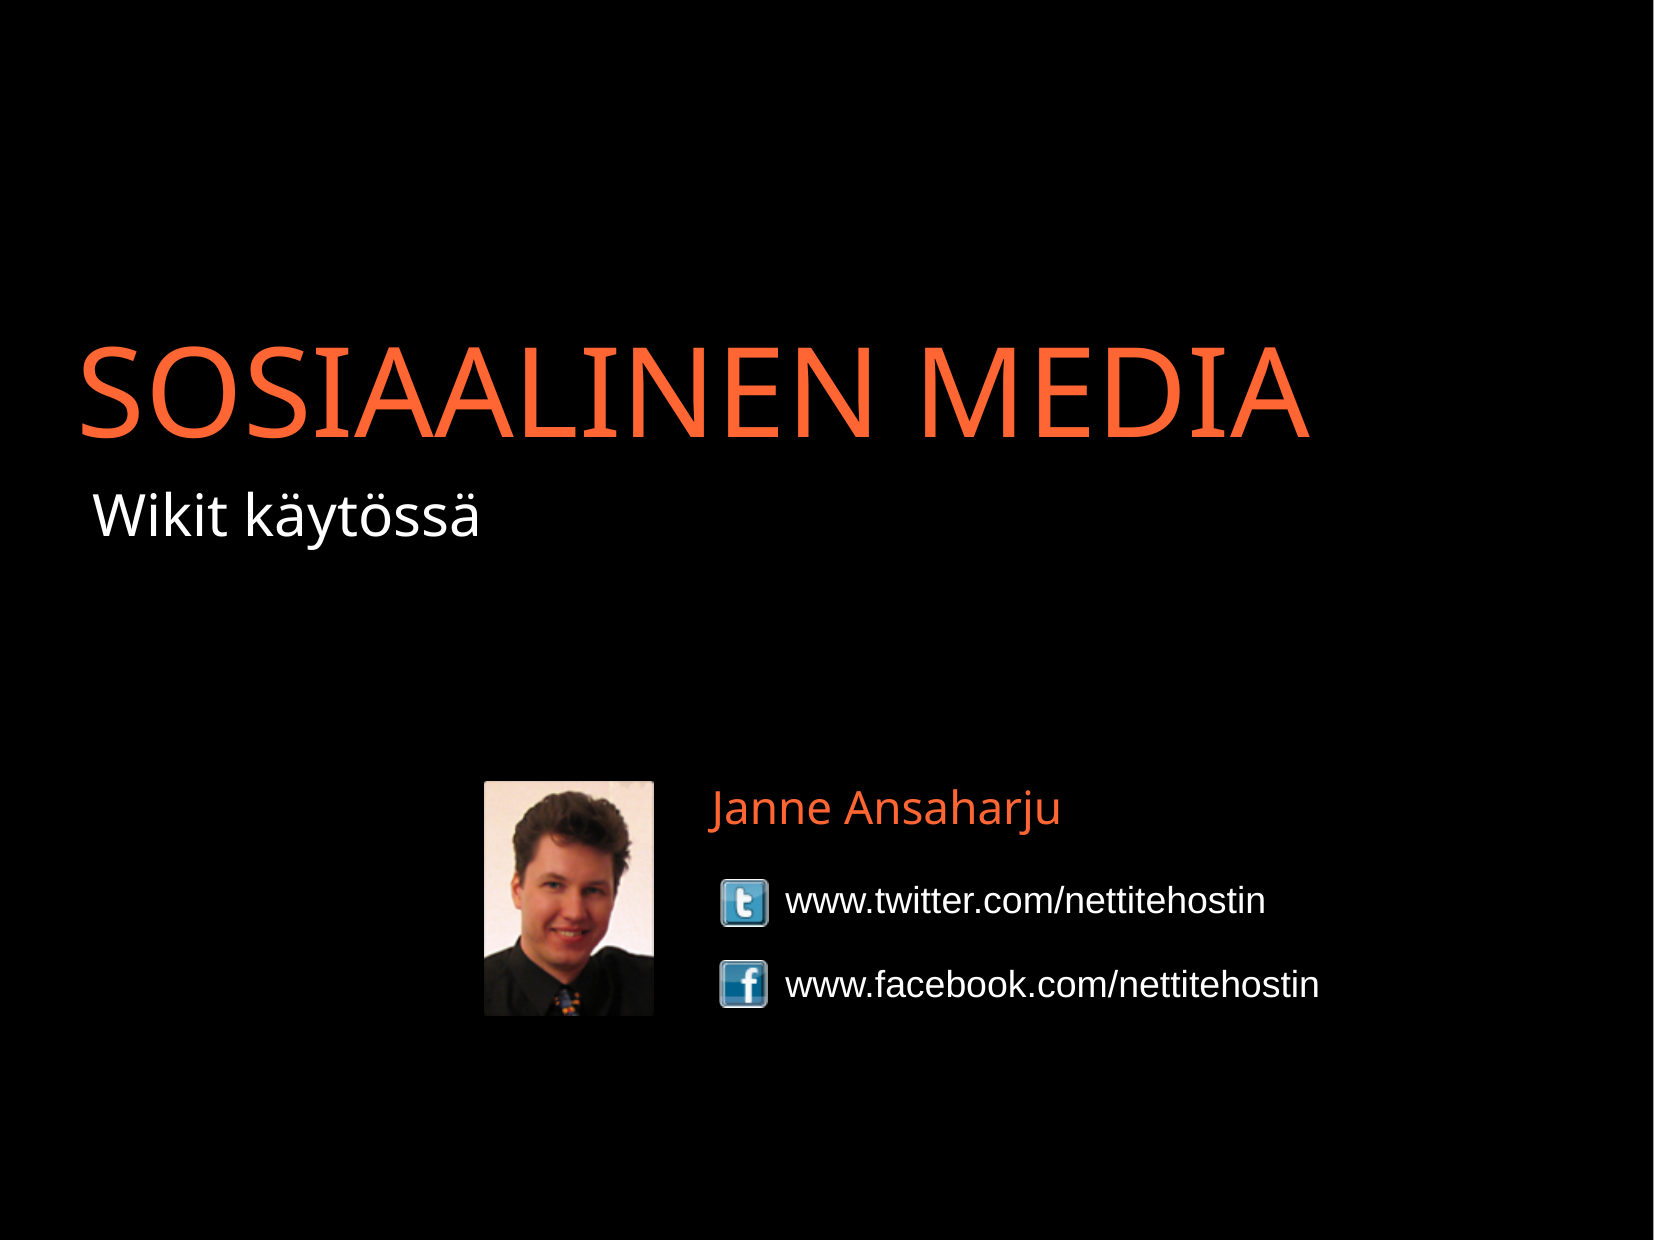

SOSIAALINEN MEDIA
 Wikit käytössä
Janne Ansaharju
	www.twitter.com/nettitehostin
	www.facebook.com/nettitehostin